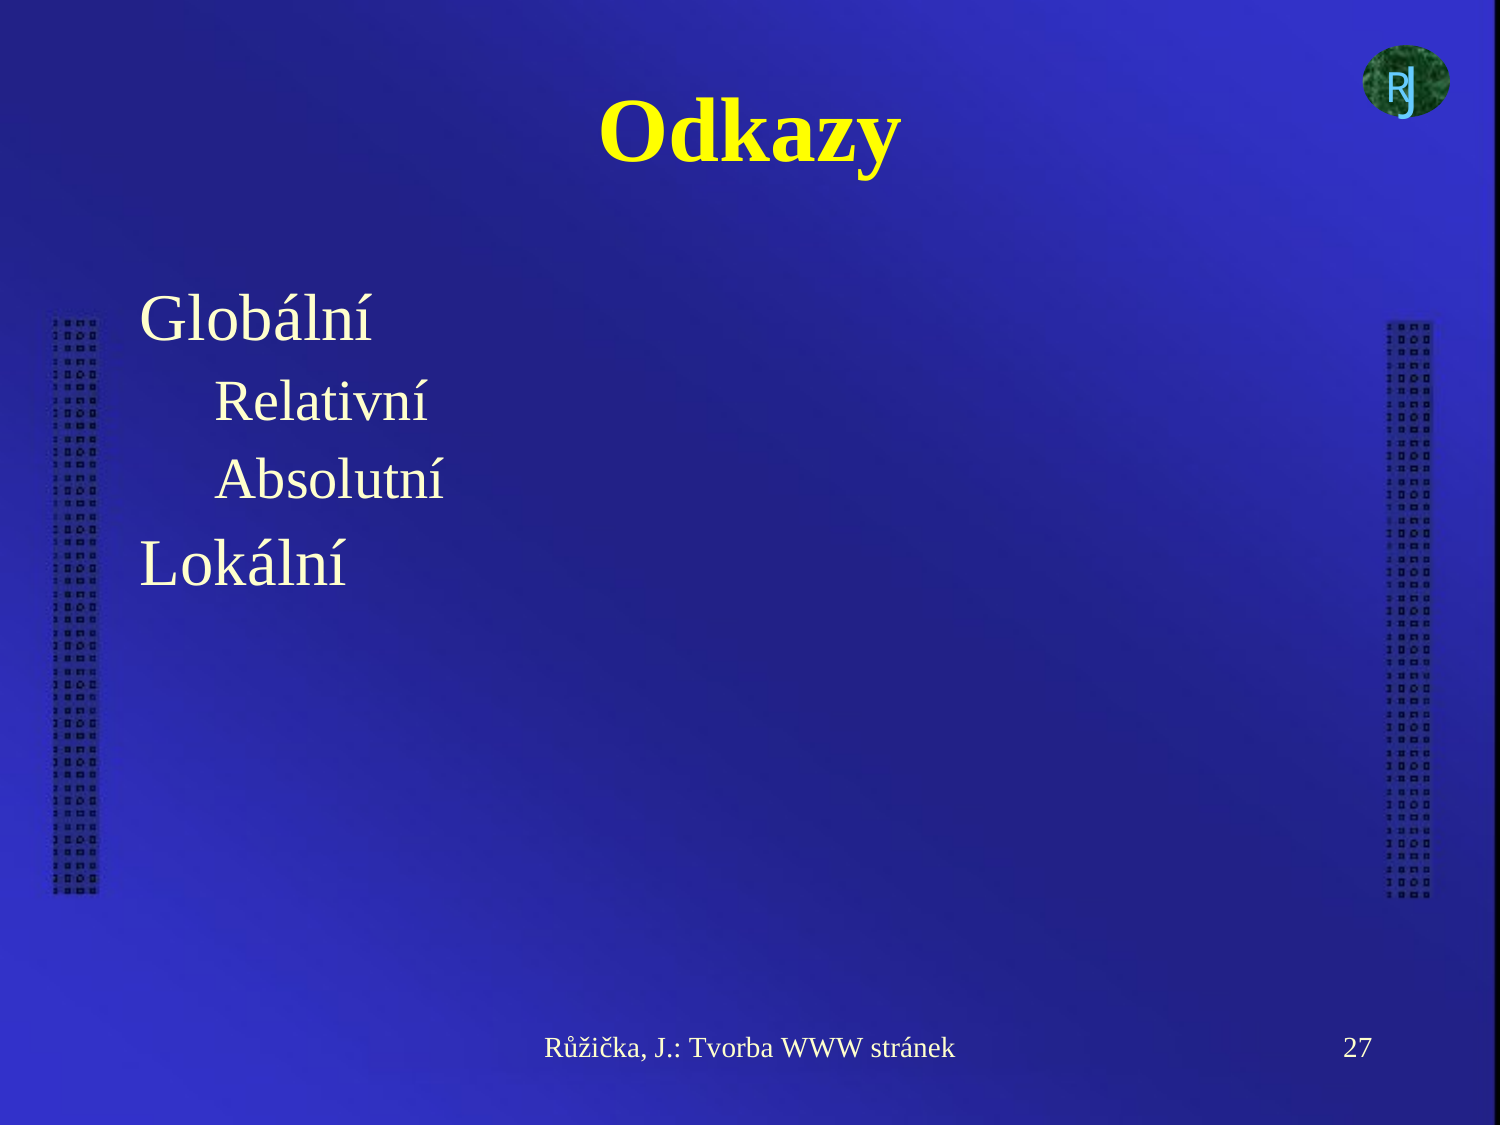

# Odkazy
J
R
Globální
Relativní
Absolutní
Lokální
Růžička, J.: Tvorba WWW stránek